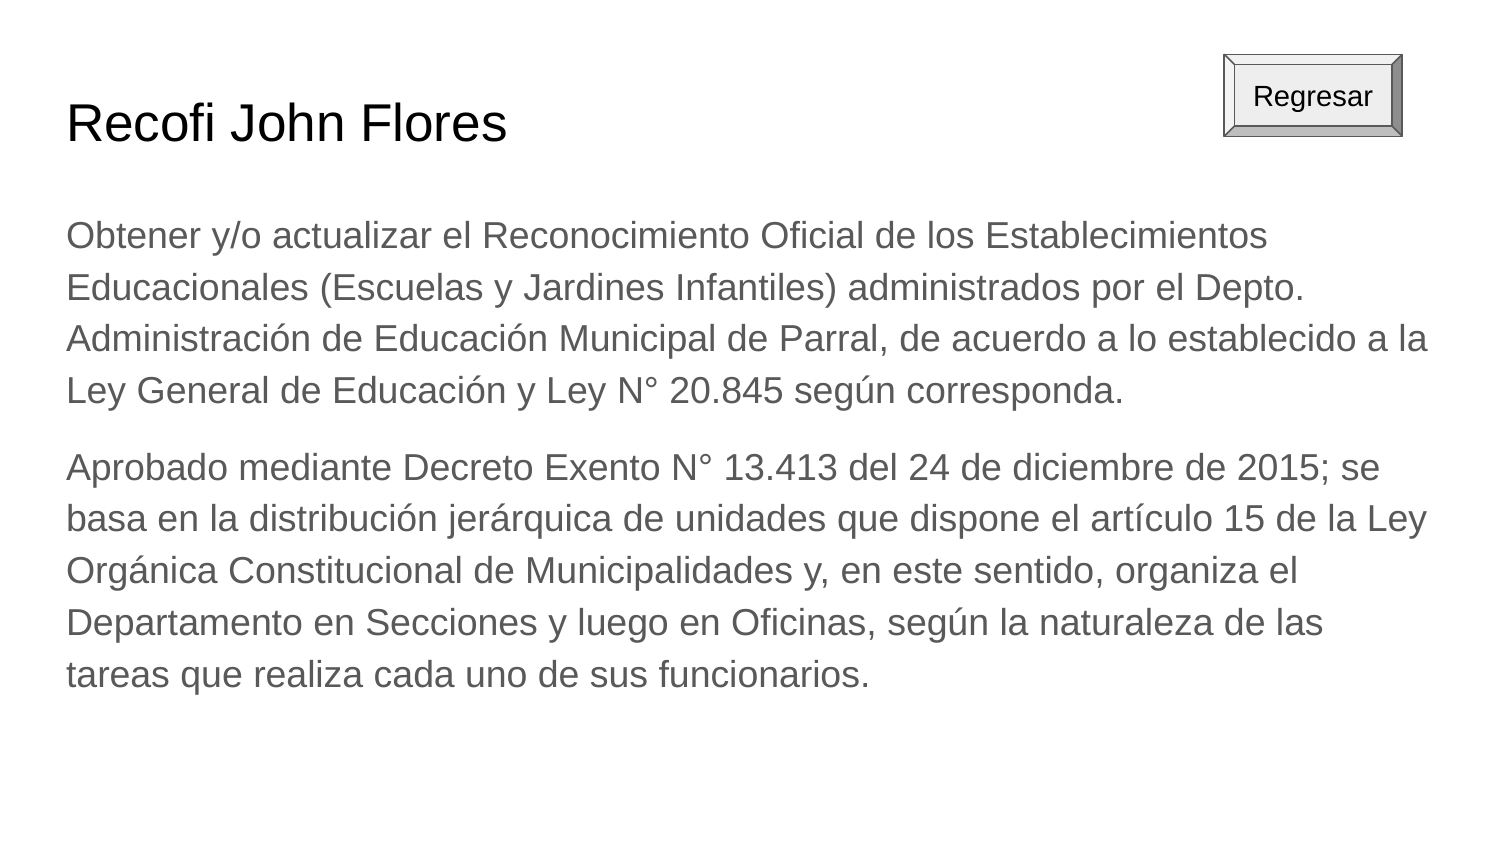

Regresar
# Recofi John Flores
Obtener y/o actualizar el Reconocimiento Oficial de los Establecimientos Educacionales (Escuelas y Jardines Infantiles) administrados por el Depto. Administración de Educación Municipal de Parral, de acuerdo a lo establecido a la Ley General de Educación y Ley N° 20.845 según corresponda.
Aprobado mediante Decreto Exento N° 13.413 del 24 de diciembre de 2015; se basa en la distribución jerárquica de unidades que dispone el artículo 15 de la Ley Orgánica Constitucional de Municipalidades y, en este sentido, organiza el Departamento en Secciones y luego en Oficinas, según la naturaleza de las tareas que realiza cada uno de sus funcionarios.